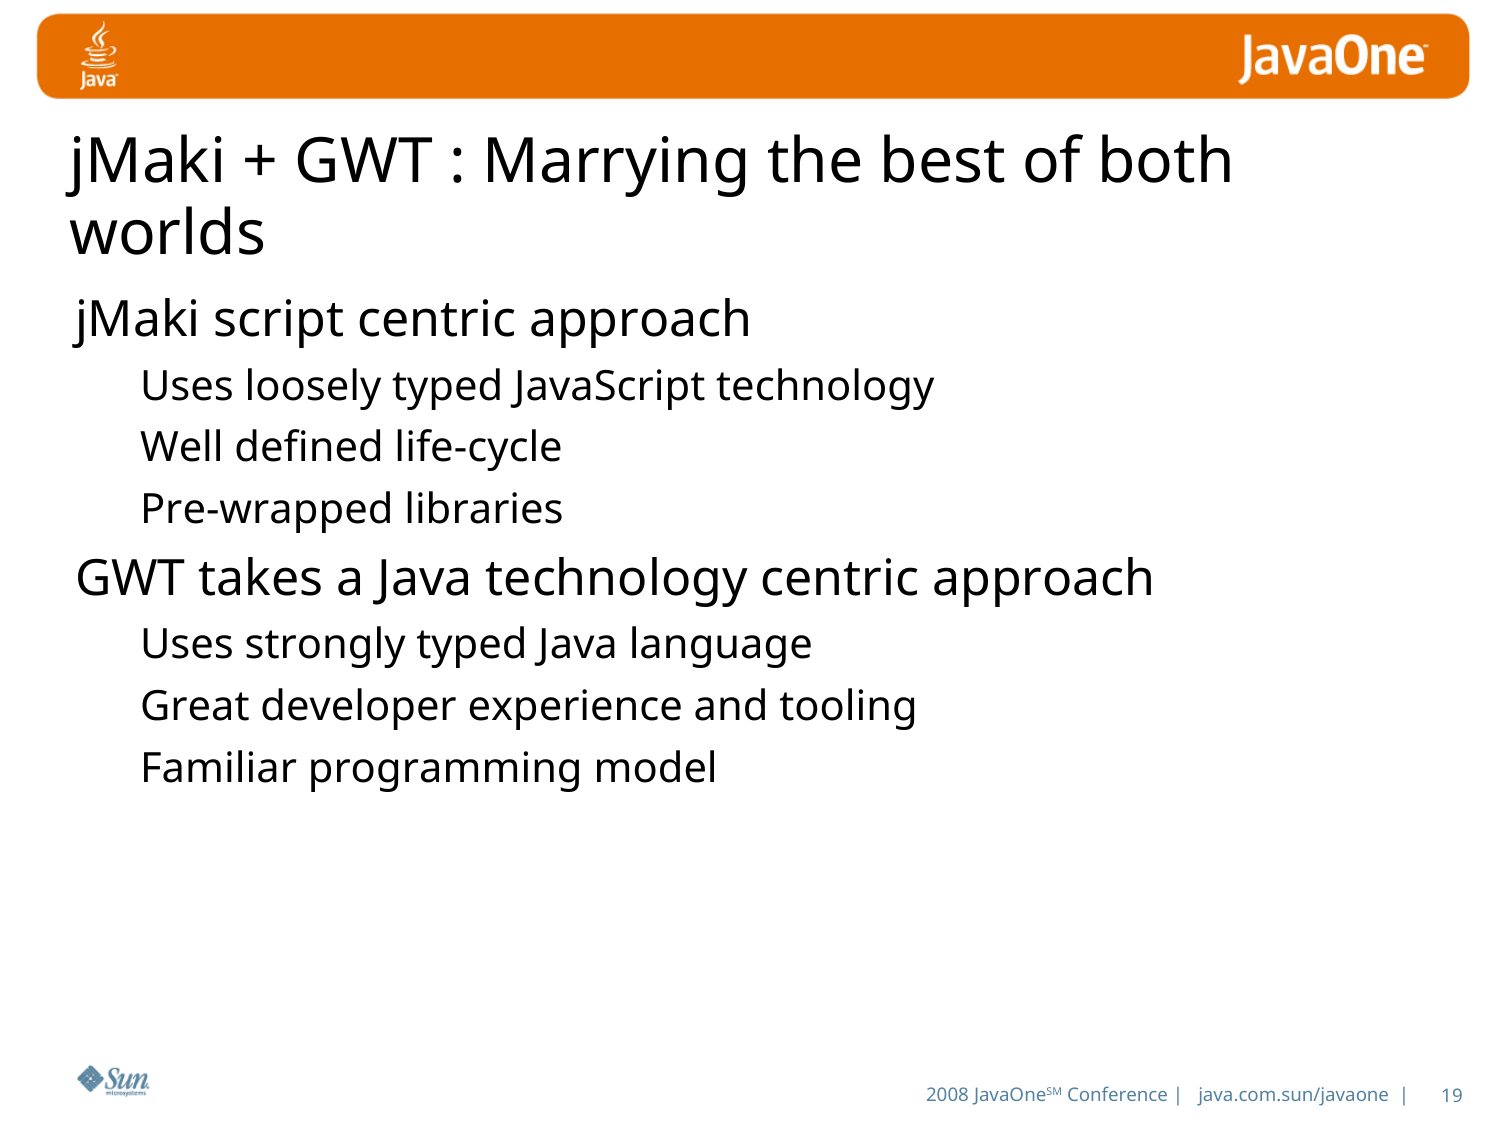

# jMaki + GWT : Marrying the best of both worlds
jMaki script centric approach
Uses loosely typed JavaScript technology
Well defined life-cycle
Pre-wrapped libraries
GWT takes a Java technology centric approach
Uses strongly typed Java language
Great developer experience and tooling
Familiar programming model